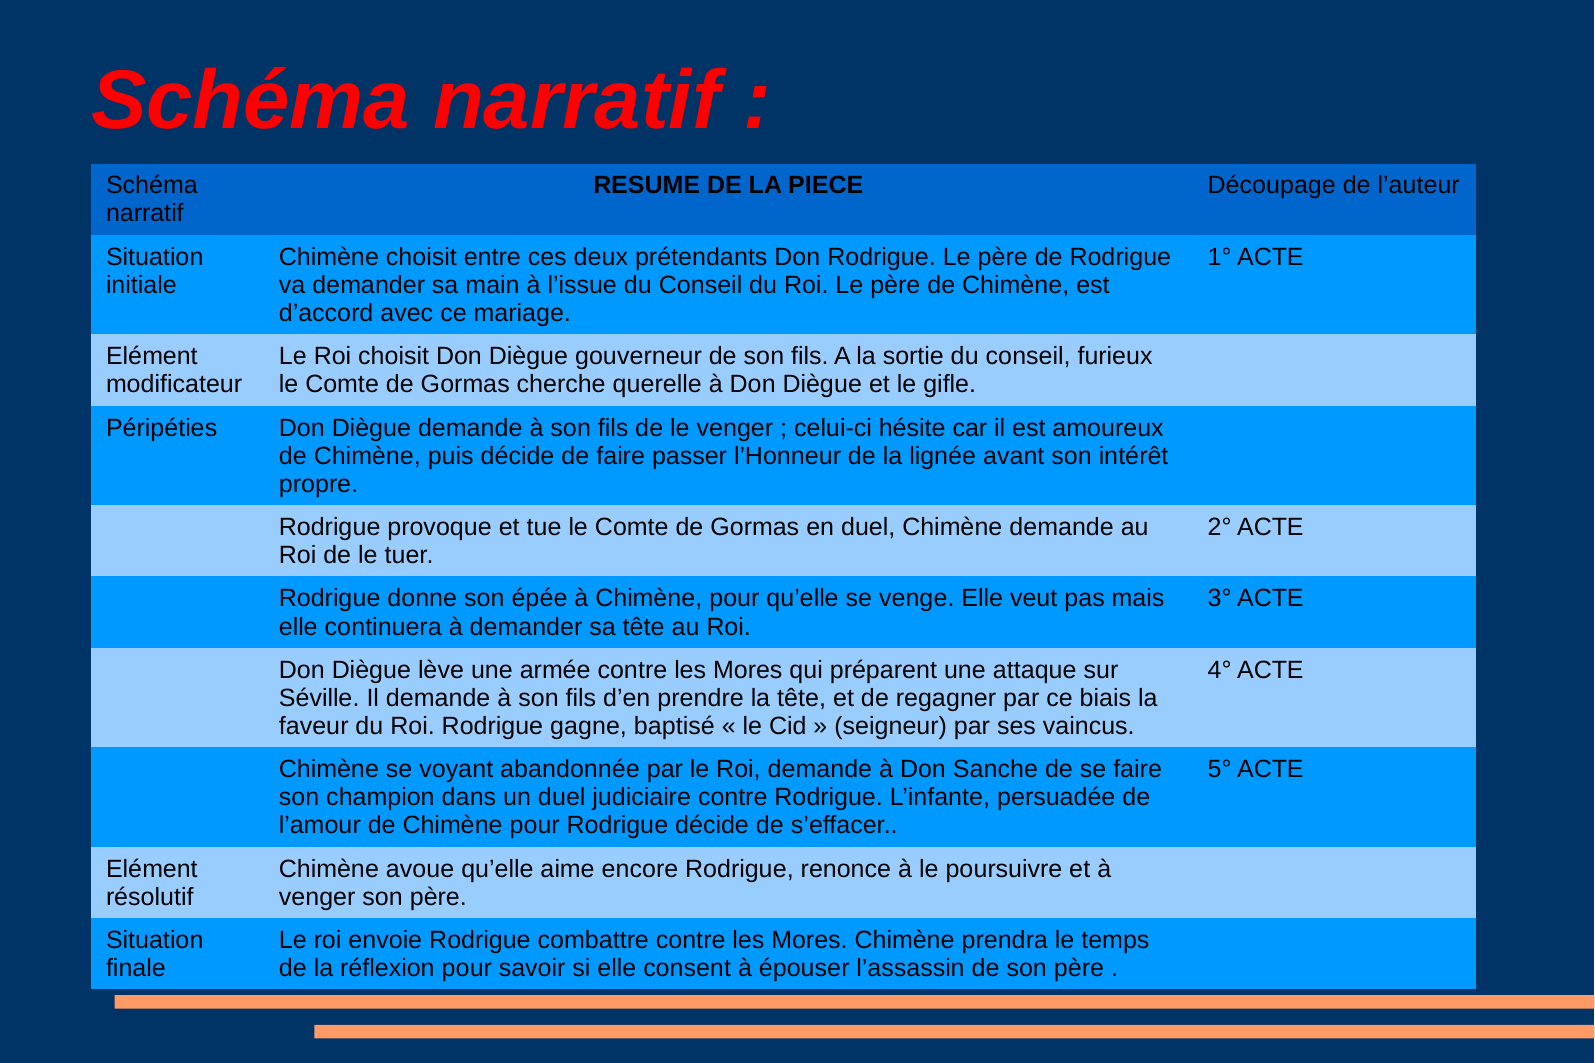

# Schéma narratif :
| Schéma narratif | RESUME DE LA PIECE | Découpage de l’auteur |
| --- | --- | --- |
| Situation initiale | Chimène choisit entre ces deux prétendants Don Rodrigue. Le père de Rodrigue va demander sa main à l’issue du Conseil du Roi. Le père de Chimène, est d’accord avec ce mariage. | 1° ACTE |
| Elément modificateur | Le Roi choisit Don Diègue gouverneur de son fils. A la sortie du conseil, furieux le Comte de Gormas cherche querelle à Don Diègue et le gifle. | |
| Péripéties | Don Diègue demande à son fils de le venger ; celui-ci hésite car il est amoureux de Chimène, puis décide de faire passer l’Honneur de la lignée avant son intérêt propre. | |
| | Rodrigue provoque et tue le Comte de Gormas en duel, Chimène demande au Roi de le tuer. | 2° ACTE |
| | Rodrigue donne son épée à Chimène, pour qu’elle se venge. Elle veut pas mais elle continuera à demander sa tête au Roi. | 3° ACTE |
| | Don Diègue lève une armée contre les Mores qui préparent une attaque sur Séville. Il demande à son fils d’en prendre la tête, et de regagner par ce biais la faveur du Roi. Rodrigue gagne, baptisé « le Cid » (seigneur) par ses vaincus. | 4° ACTE |
| | Chimène se voyant abandonnée par le Roi, demande à Don Sanche de se faire son champion dans un duel judiciaire contre Rodrigue. L’infante, persuadée de l’amour de Chimène pour Rodrigue décide de s’effacer.. | 5° ACTE |
| Elément résolutif | Chimène avoue qu’elle aime encore Rodrigue, renonce à le poursuivre et à venger son père. | |
| Situation finale | Le roi envoie Rodrigue combattre contre les Mores. Chimène prendra le temps de la réflexion pour savoir si elle consent à épouser l’assassin de son père . | |